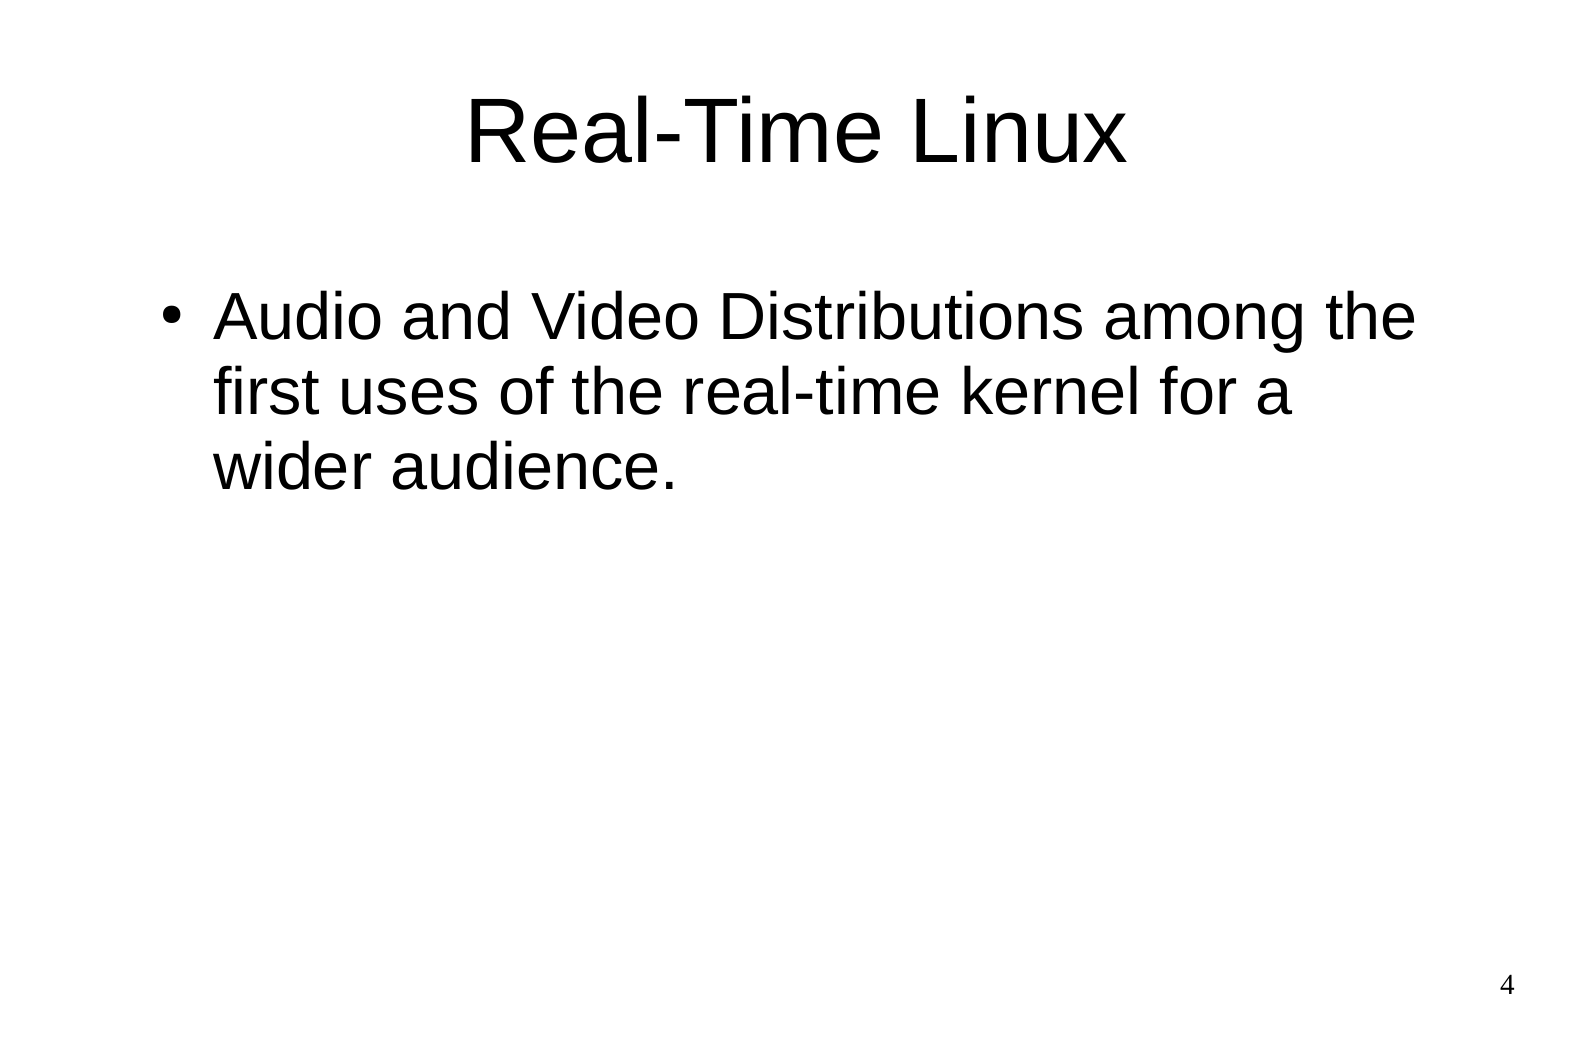

# Real-Time Linux
Audio and Video Distributions among the first uses of the real-time kernel for a wider audience.
4